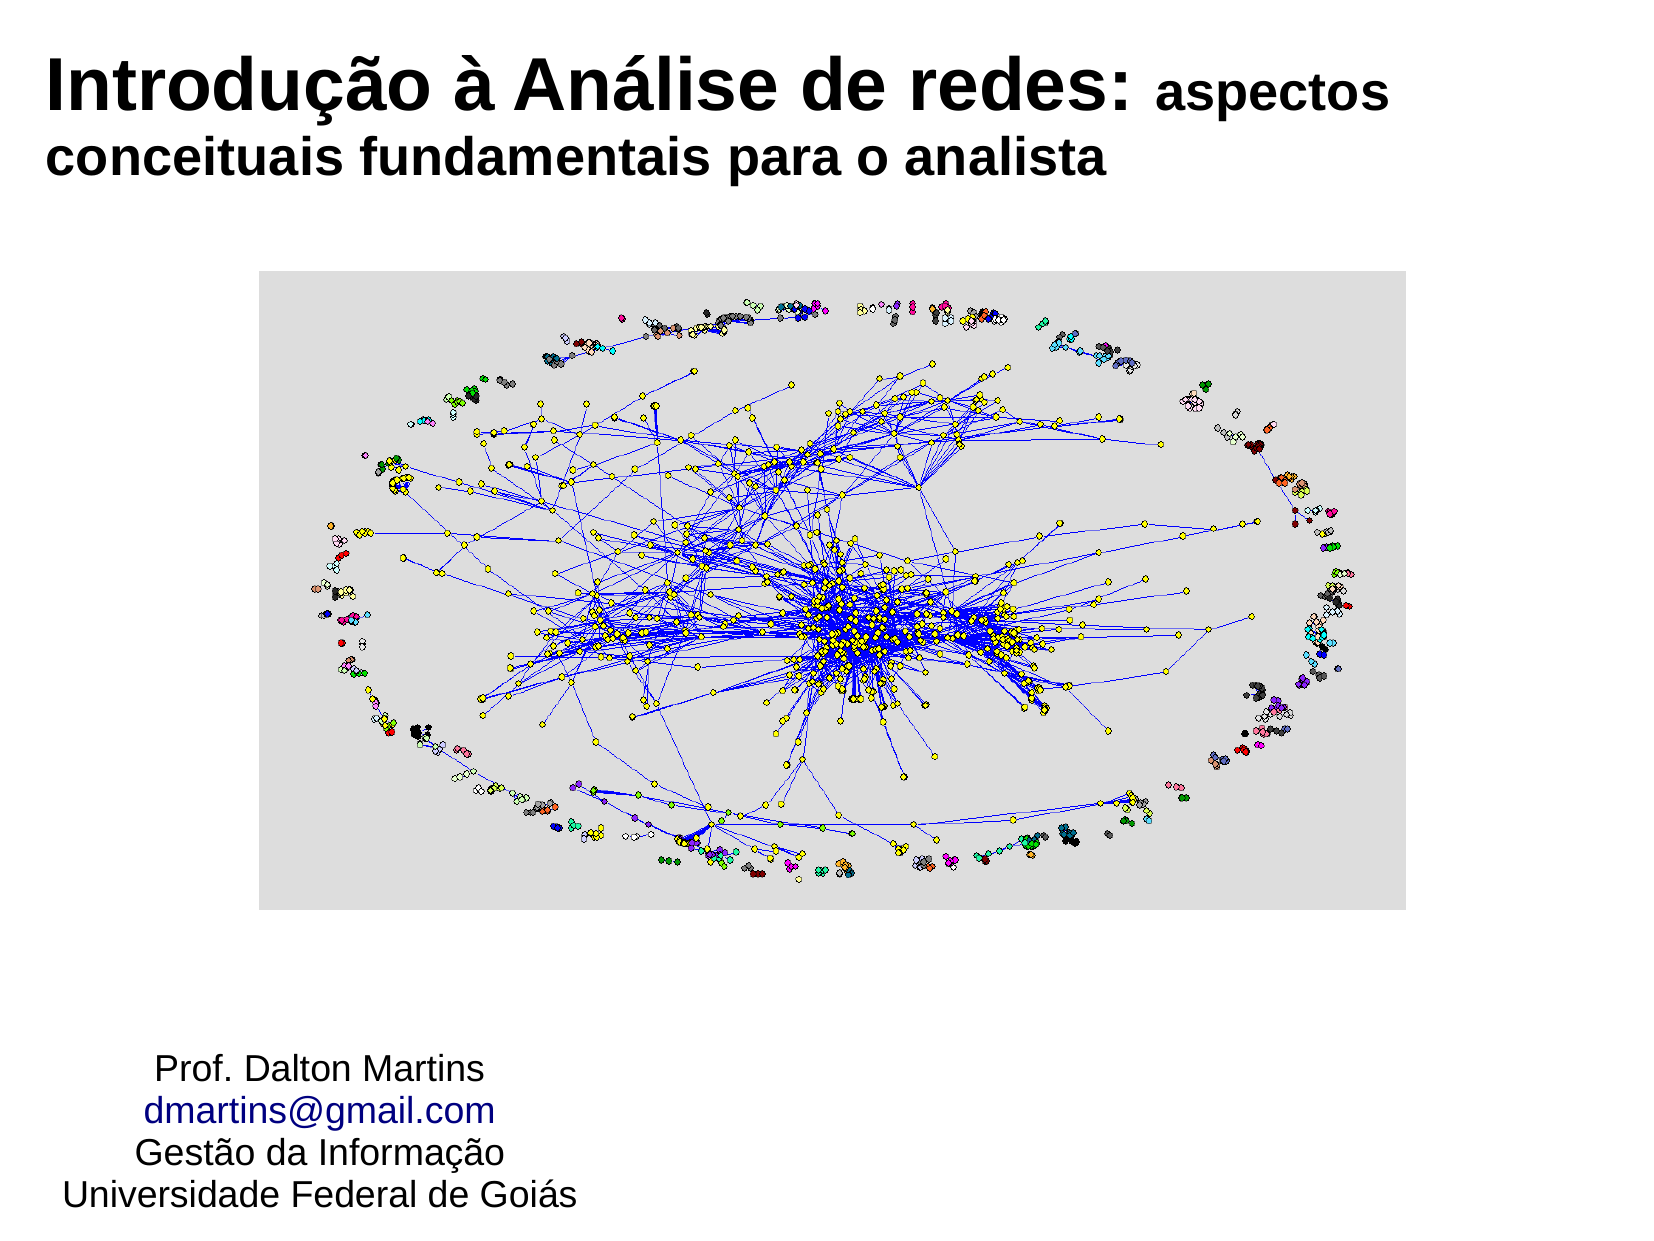

Introdução à Análise de redes: aspectos
conceituais fundamentais para o analista
Prof. Dalton Martins
dmartins@gmail.com
Gestão da Informação
Universidade Federal de Goiás